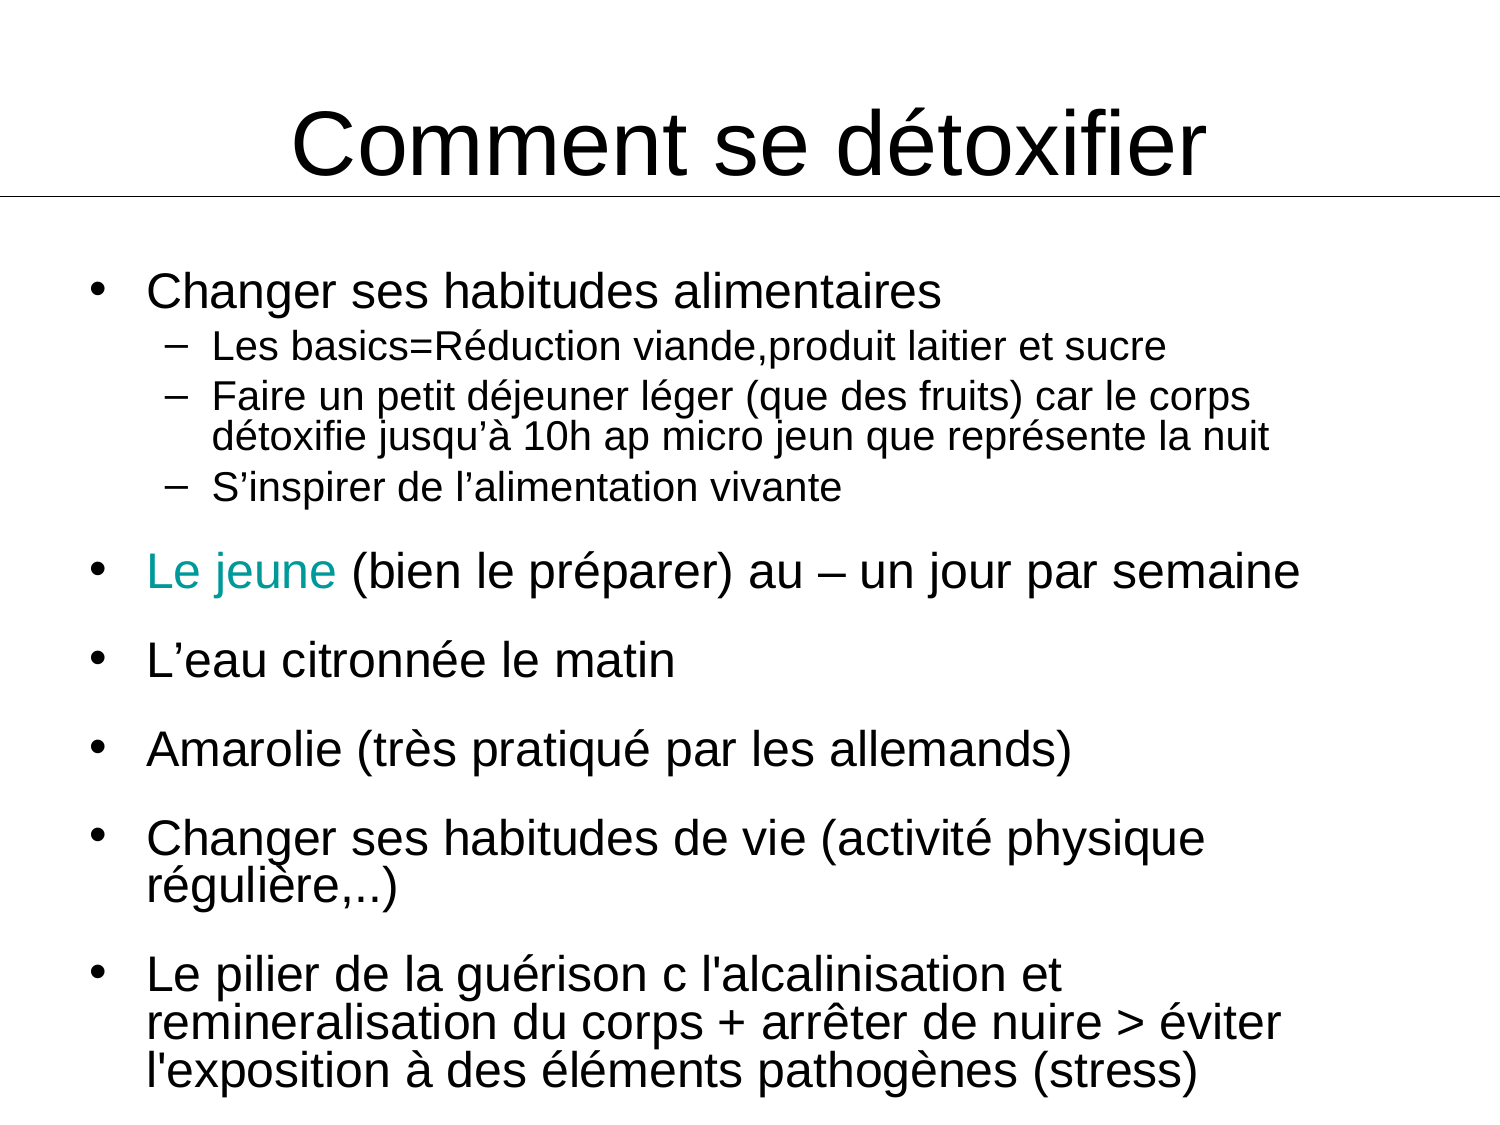

# Comment se détoxifier
Changer ses habitudes alimentaires
Les basics=Réduction viande,produit laitier et sucre
Faire un petit déjeuner léger (que des fruits) car le corps détoxifie jusqu’à 10h ap micro jeun que représente la nuit
S’inspirer de l’alimentation vivante
Le jeune (bien le préparer) au – un jour par semaine
L’eau citronnée le matin
Amarolie (très pratiqué par les allemands)
Changer ses habitudes de vie (activité physique régulière,..)
Le pilier de la guérison c l'alcalinisation et remineralisation du corps + arrêter de nuire > éviter l'exposition à des éléments pathogènes (stress)